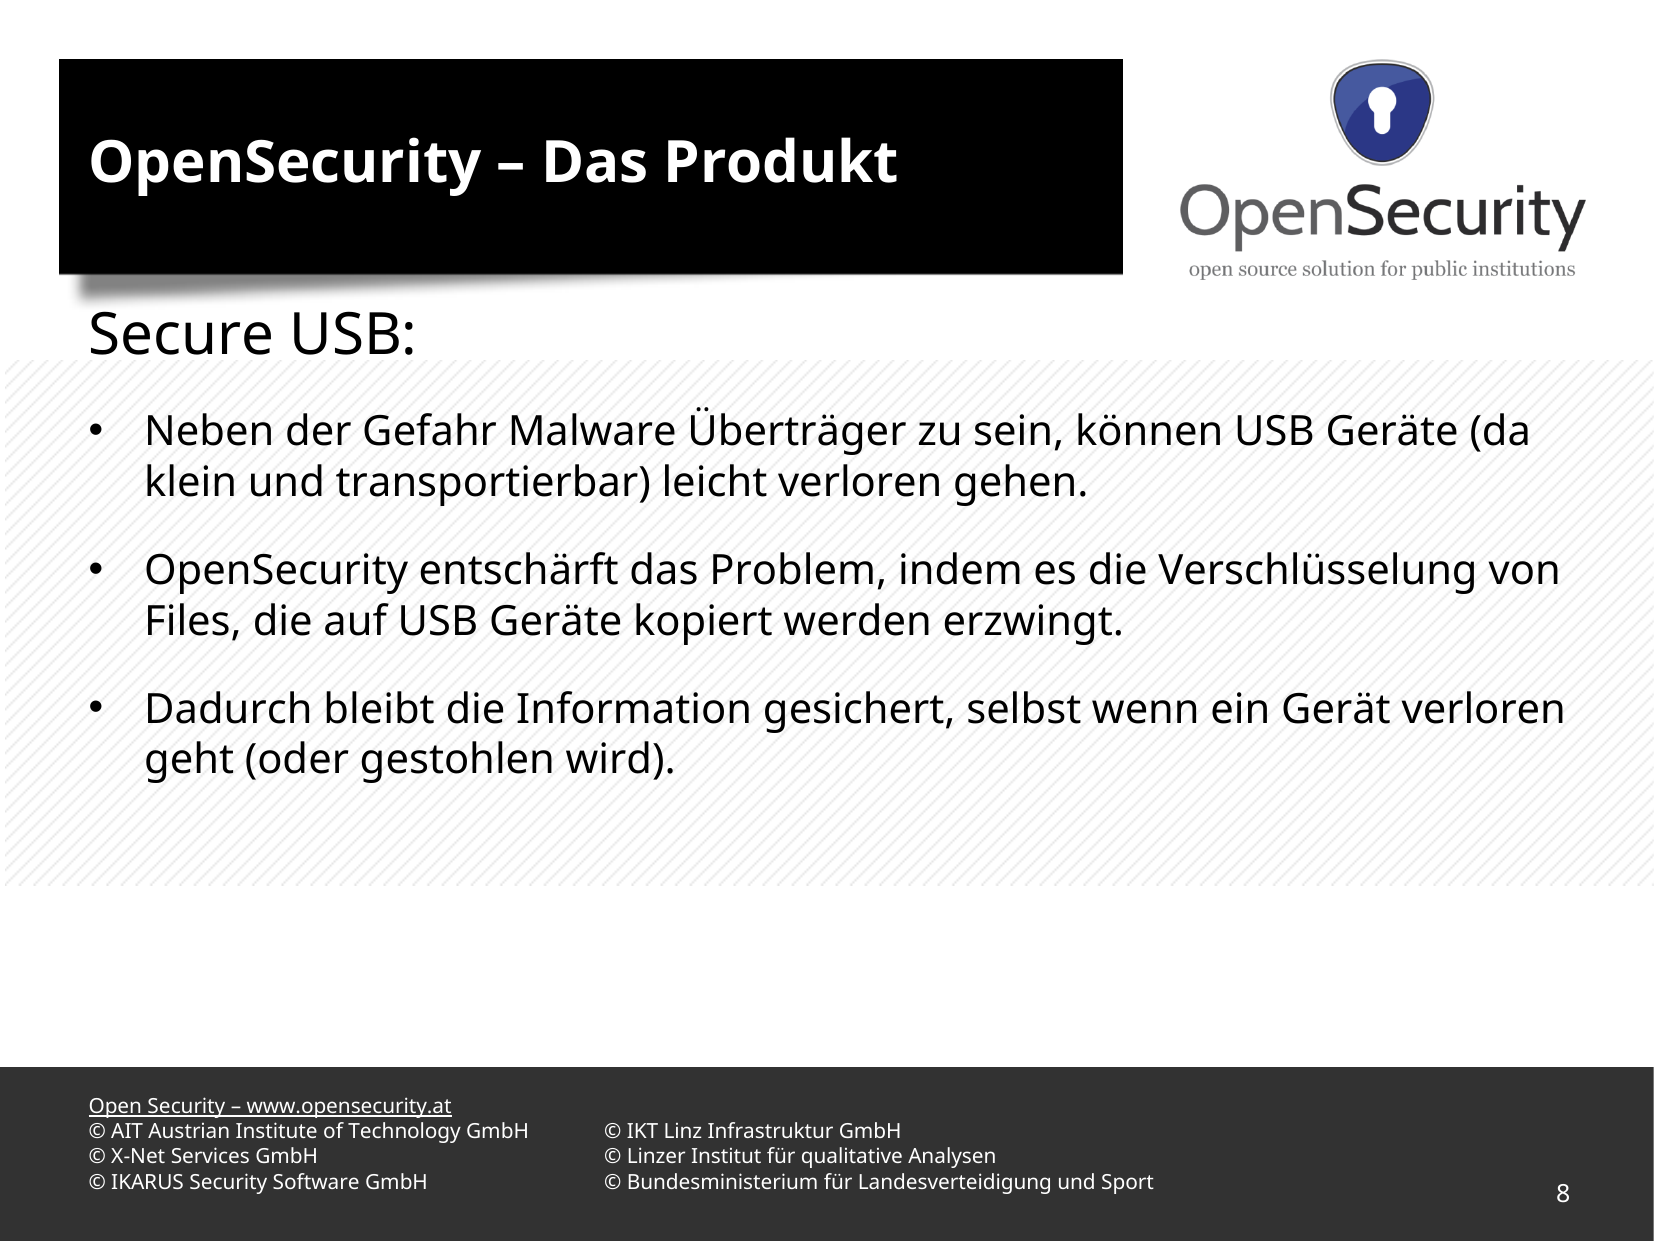

OpenSecurity – Das Produkt
Secure USB:
Neben der Gefahr Malware Überträger zu sein, können USB Geräte (da klein und transportierbar) leicht verloren gehen.
OpenSecurity entschärft das Problem, indem es die Verschlüsselung von Files, die auf USB Geräte kopiert werden erzwingt.
Dadurch bleibt die Information gesichert, selbst wenn ein Gerät verloren geht (oder gestohlen wird).
Open Security – www.opensecurity.at
© AIT Austrian Institute of Technology GmbH		© IKT Linz Infrastruktur GmbH
© X-Net Services GmbH				© Linzer Institut für qualitative Analysen
© IKARUS Security Software GmbH			© Bundesministerium für Landesverteidigung und Sport